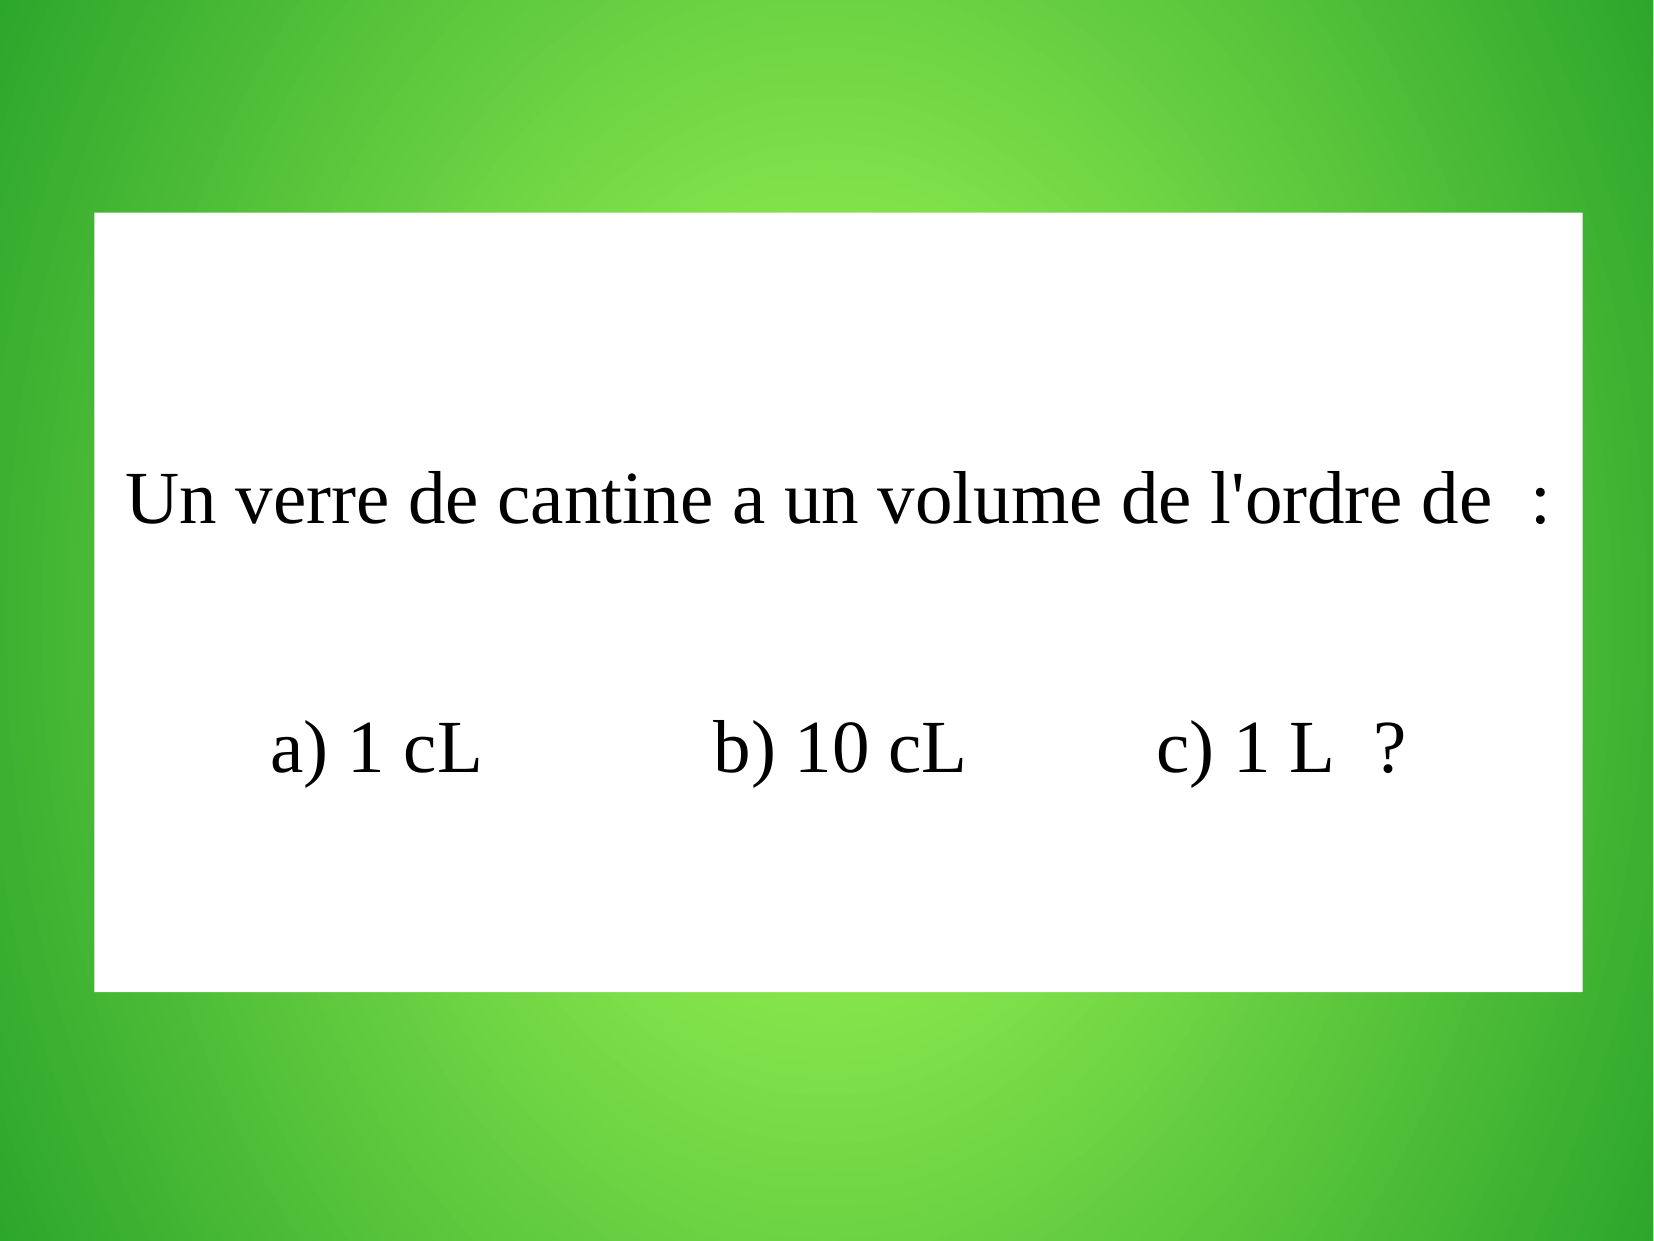

# Un verre de cantine a un volume de l'ordre de  :
a) 1 cL				b) 10 cL			c) 1 L  ?